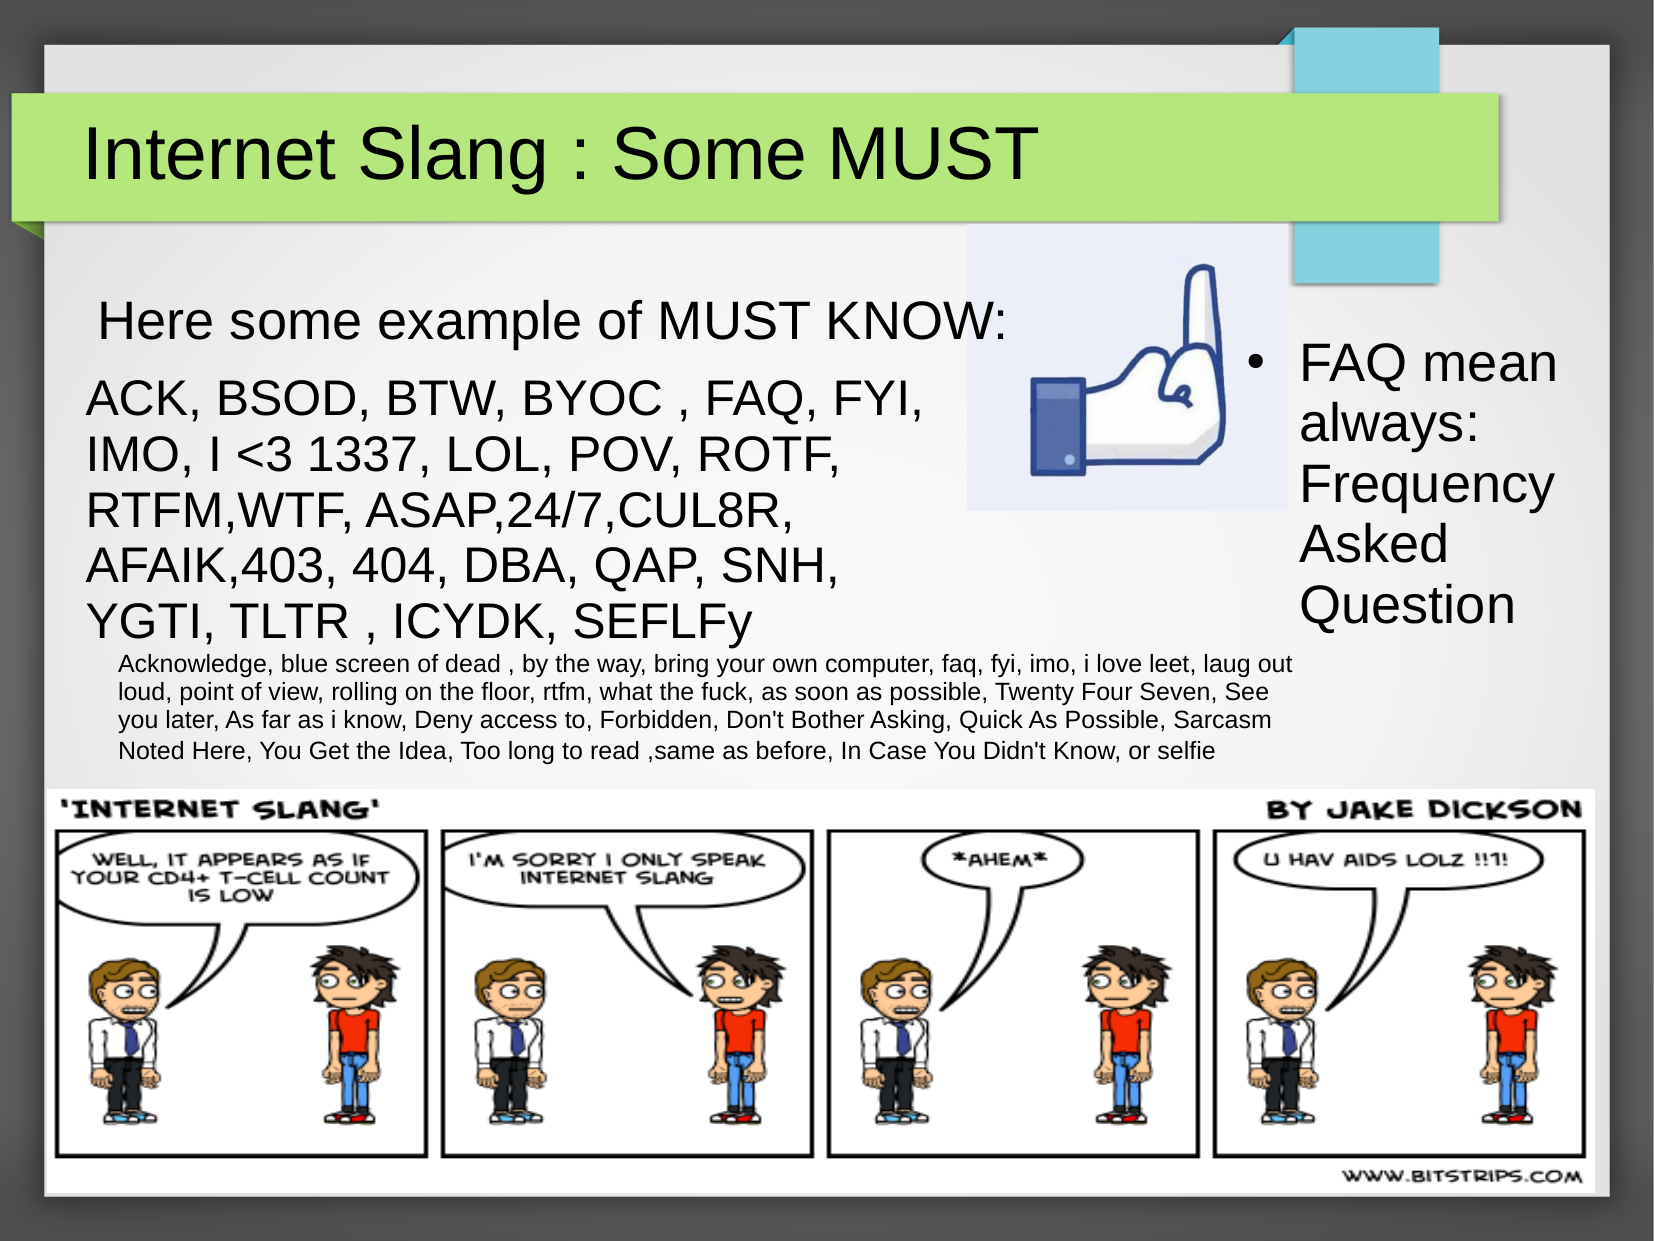

# Internet Slang : Some MUST
Here some example of MUST KNOW:
FAQ mean always: Frequency Asked Question
ACK, BSOD, BTW, BYOC , FAQ, FYI, IMO, I <3 1337, LOL, POV, ROTF, RTFM,WTF, ASAP,24/7,CUL8R, AFAIK,403, 404, DBA, QAP, SNH, YGTI, TLTR , ICYDK, SEFLFy
Selfy is trend word of 2013, in hashtag
Acknowledge, blue screen of dead , by the way, bring your own computer, faq, fyi, imo, i love leet, laug out loud, point of view, rolling on the floor, rtfm, what the fuck, as soon as possible, Twenty Four Seven, See you later, As far as i know, Deny access to, Forbidden, Don't Bother Asking, Quick As Possible, Sarcasm Noted Here, You Get the Idea, Too long to read ,same as before, In Case You Didn't Know, or selfie